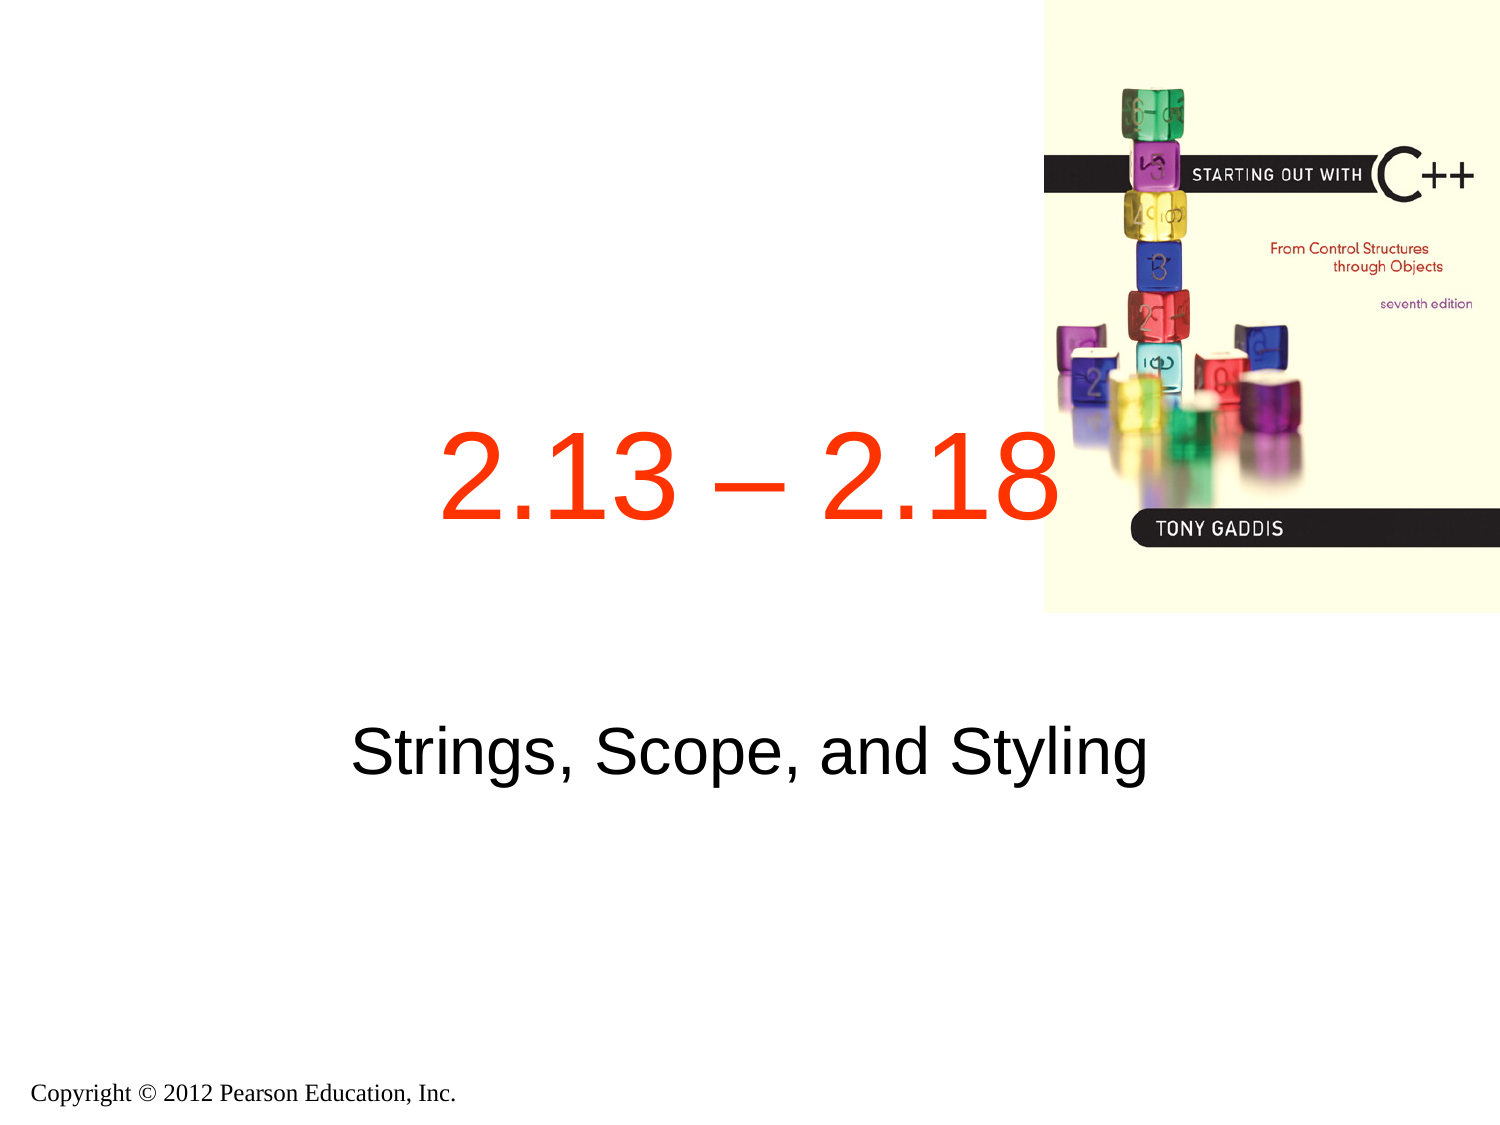

2.13 – 2.18
Strings, Scope, and Styling